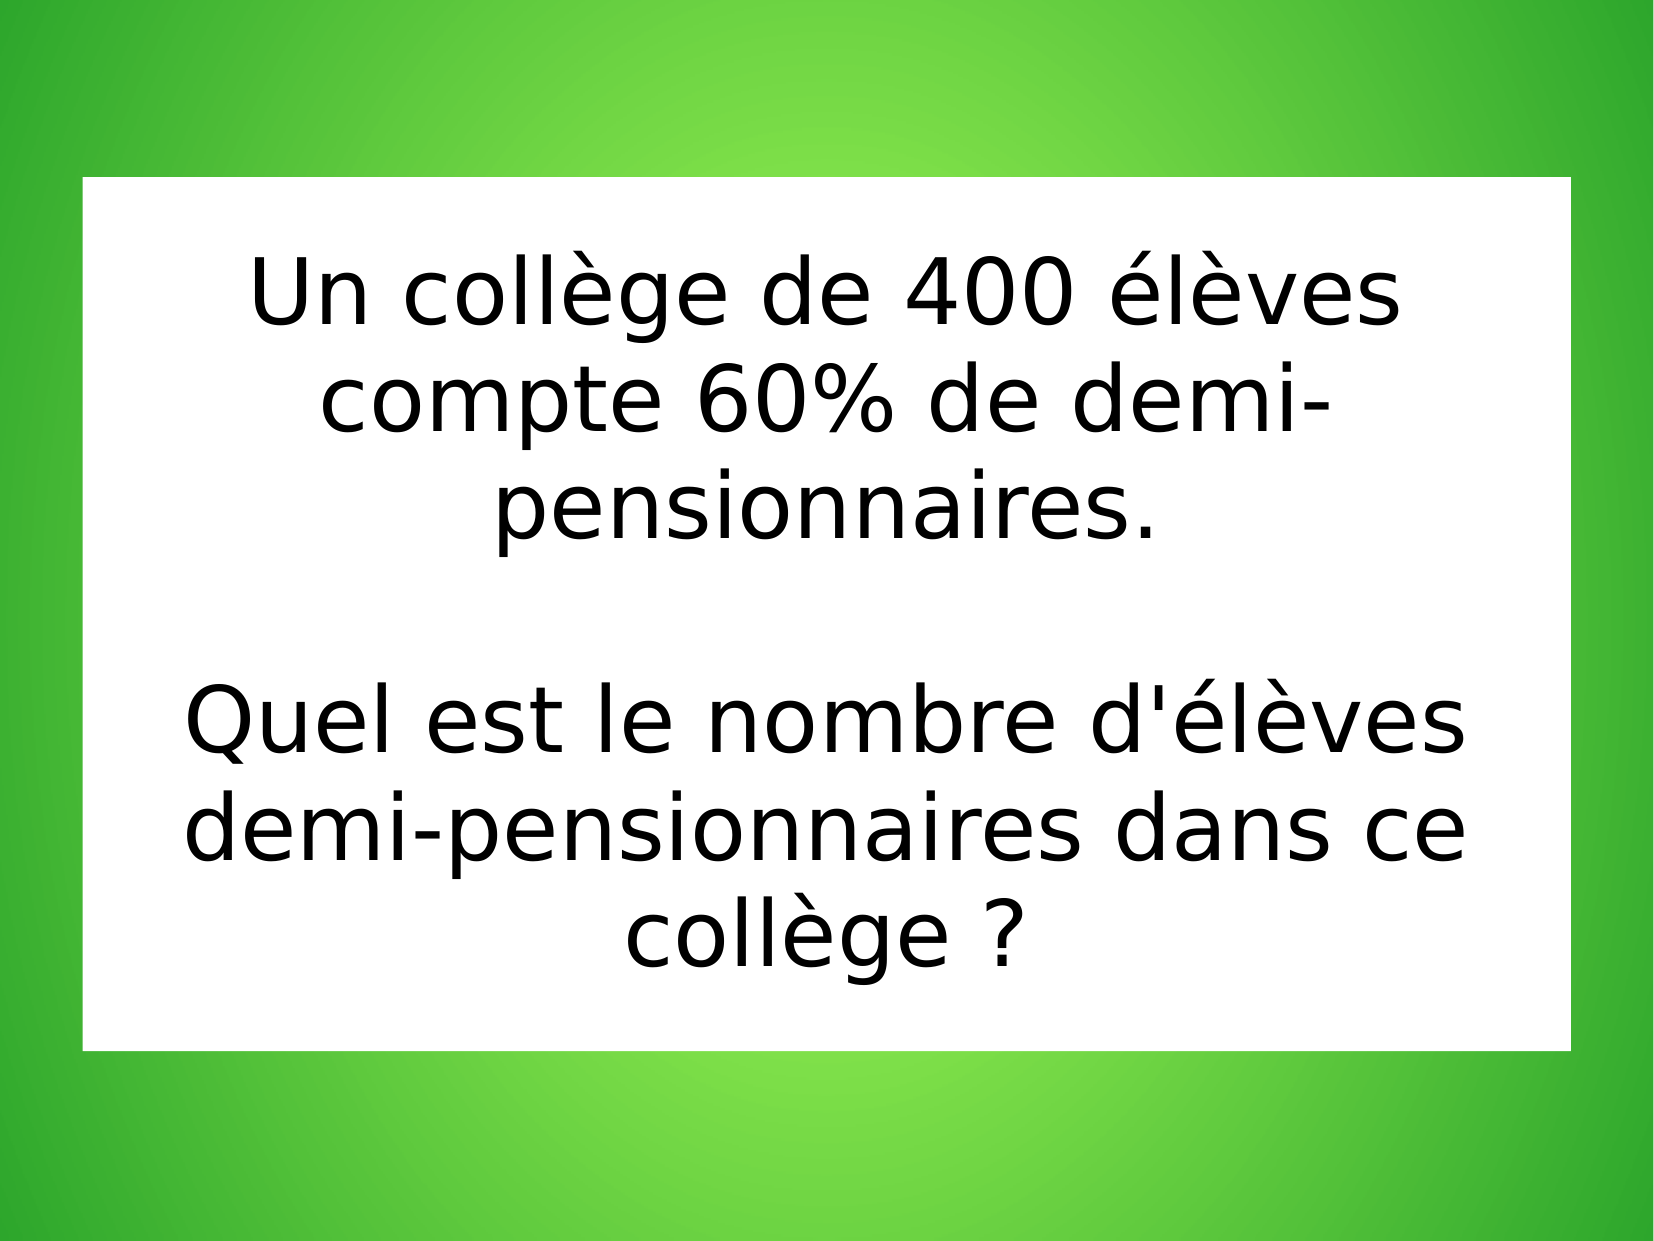

# Un collège de 400 élèves compte 60% de demi-pensionnaires.
Quel est le nombre d'élèves demi-pensionnaires dans ce collège ?